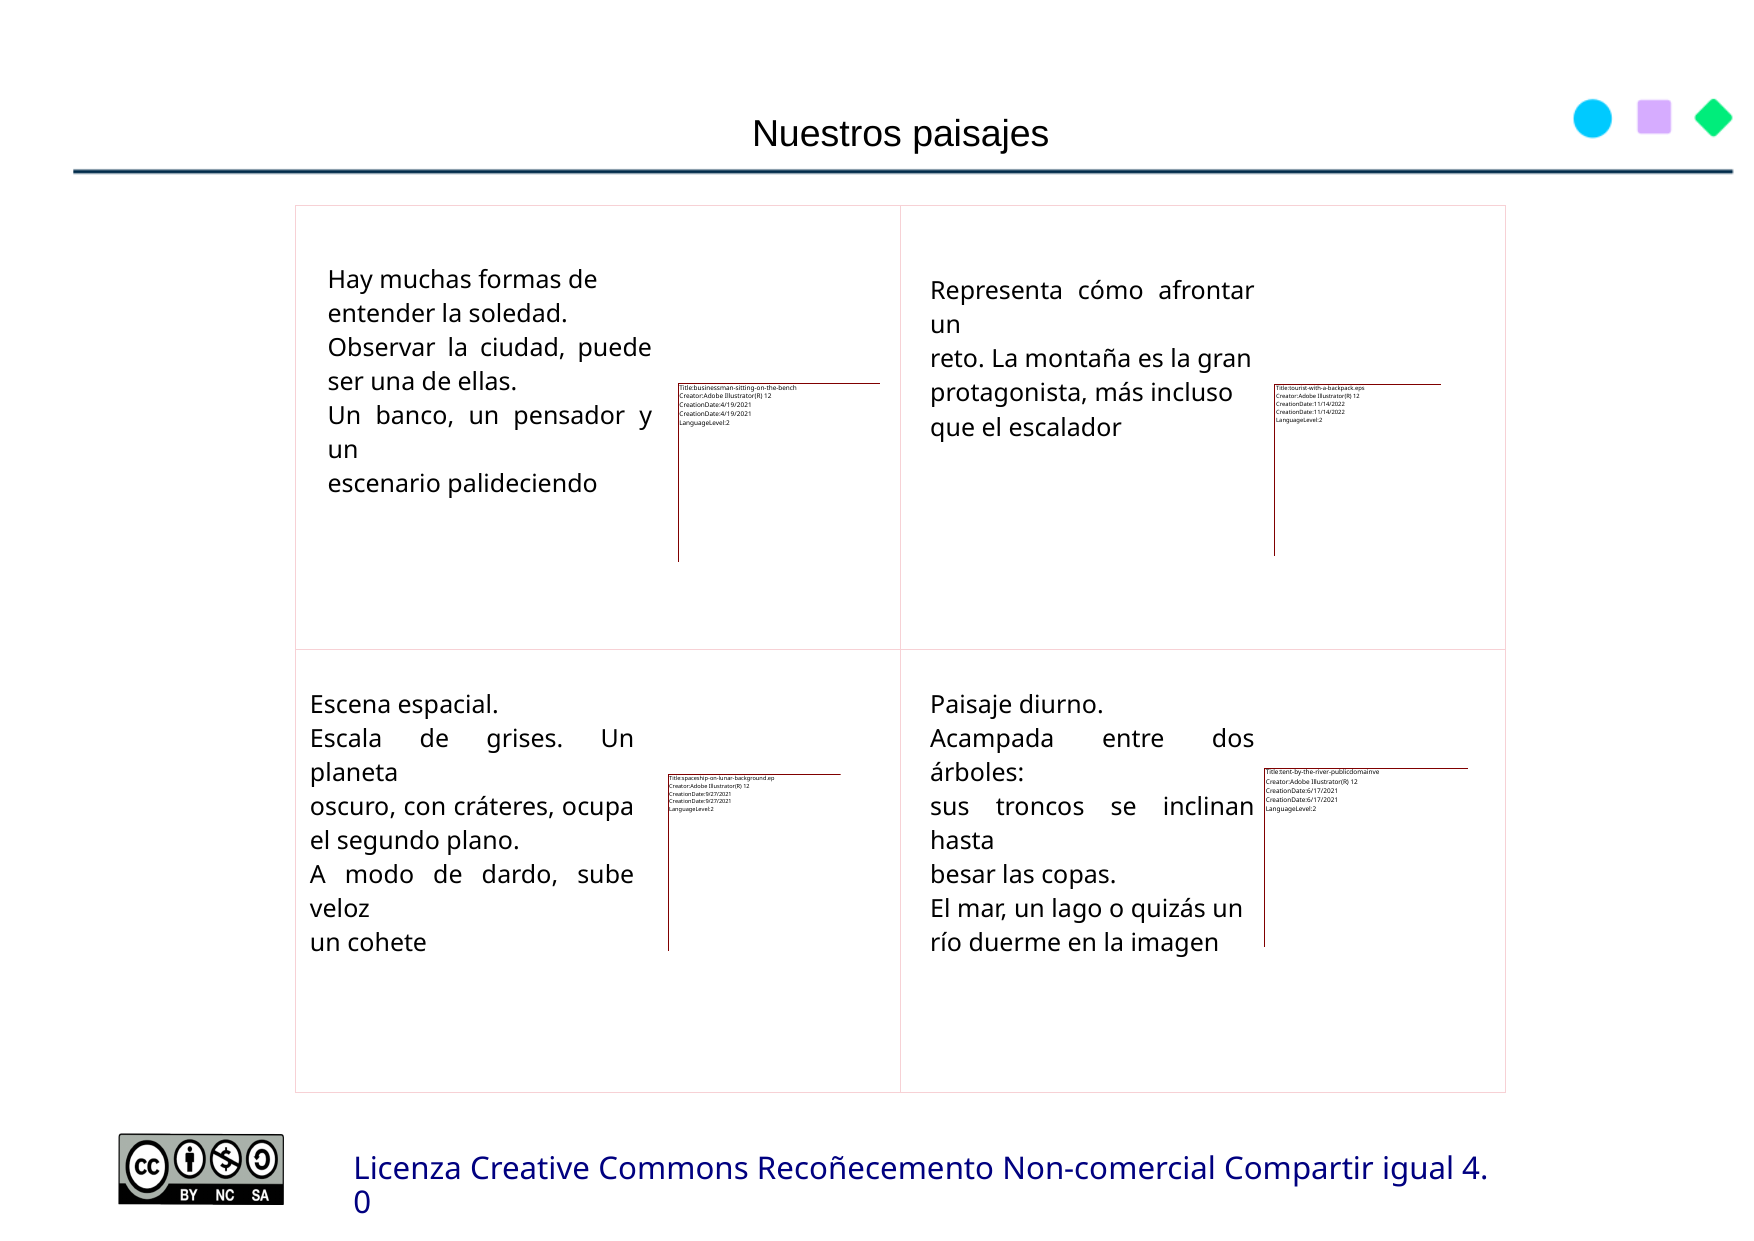

Nuestros paisajes
| | |
| --- | --- |
| | |
Hay muchas formas de
entender la soledad.
Observar la ciudad, puede ser una de ellas.
Un banco, un pensador y un
escenario palideciendo
Representa cómo afrontar un
reto. La montaña es la gran
protagonista, más incluso
que el escalador
Escena espacial.
Escala de grises. Un planeta
oscuro, con cráteres, ocupa el segundo plano.
A modo de dardo, sube veloz
un cohete
Paisaje diurno.
Acampada entre dos árboles:
sus troncos se inclinan hasta
besar las copas.
El mar, un lago o quizás un
río duerme en la imagen
Licenza Creative Commons Recoñecemento Non-comercial Compartir igual 4.0